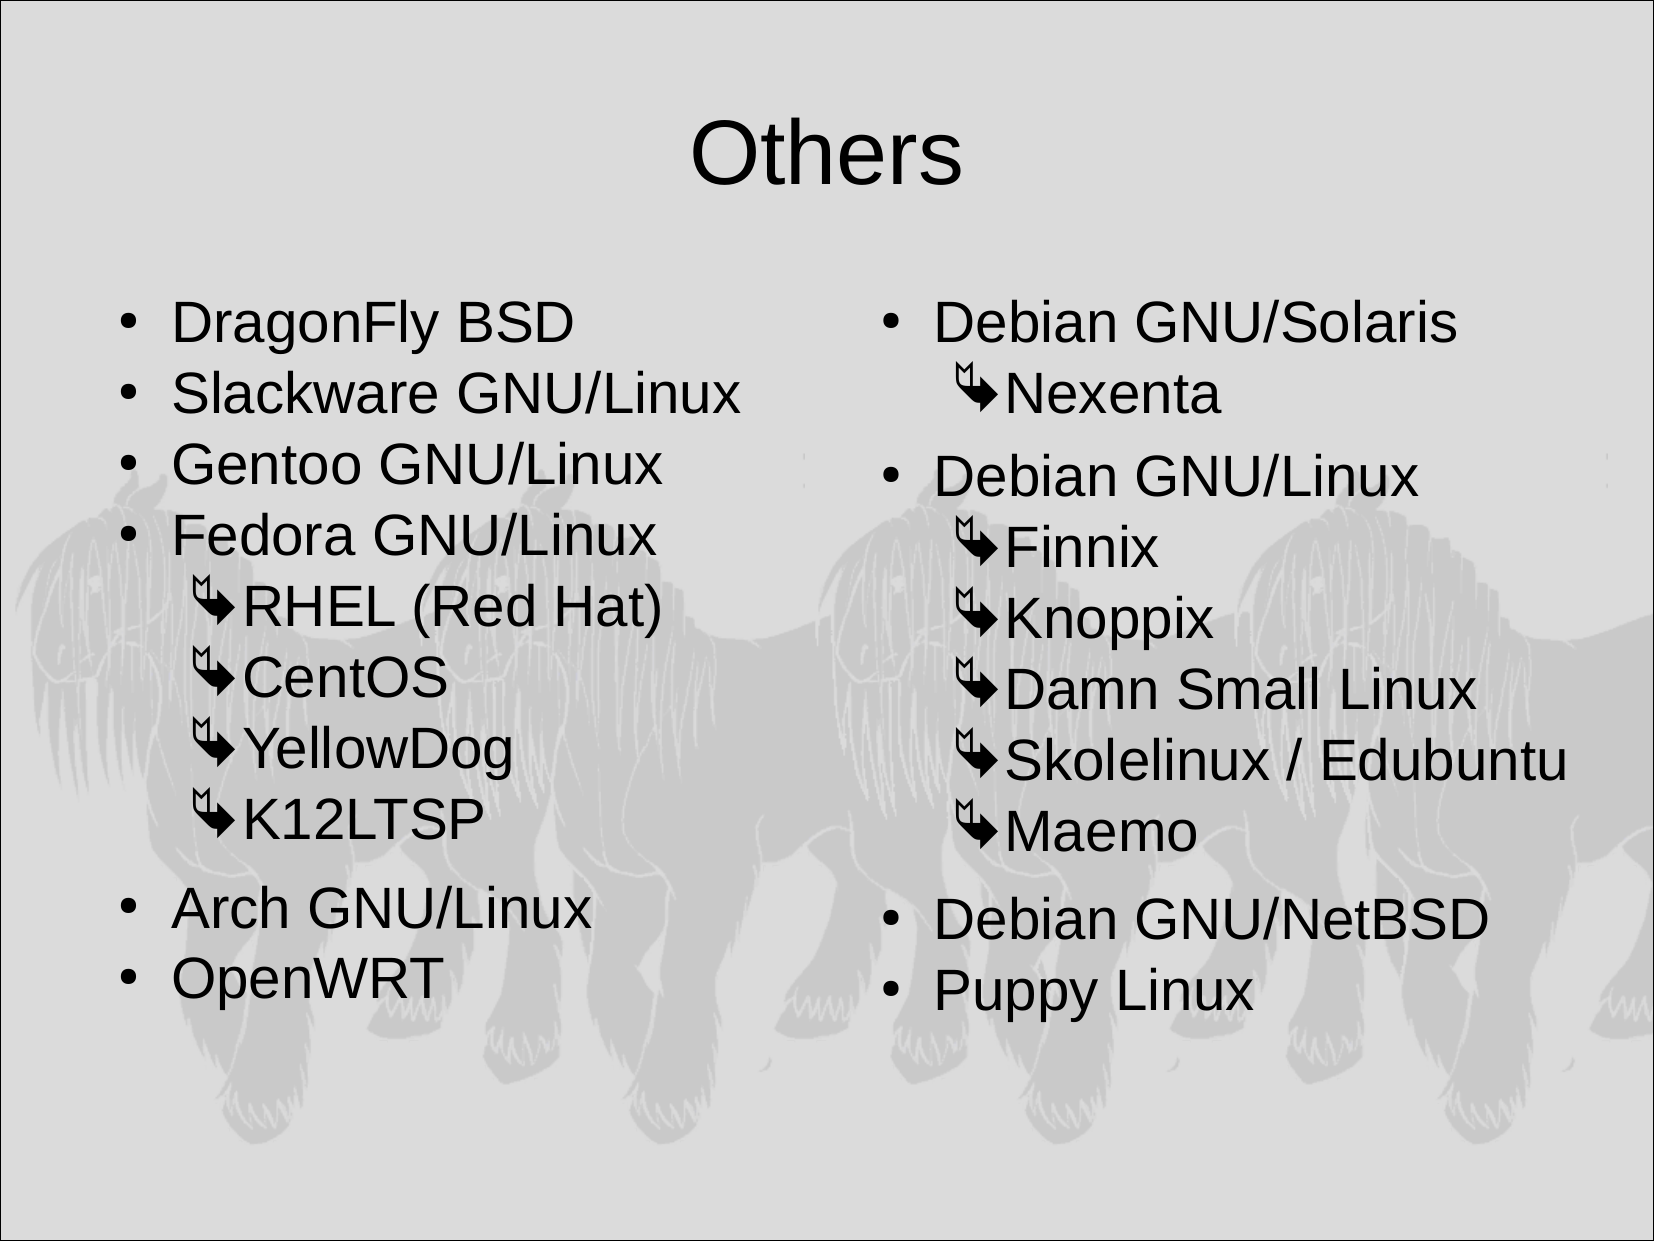

# Others
DragonFly BSD
Slackware GNU/Linux
Gentoo GNU/Linux
Fedora GNU/Linux
RHEL (Red Hat)
CentOS
YellowDog
K12LTSP
Arch GNU/Linux
OpenWRT
Debian GNU/Solaris
Nexenta
Debian GNU/Linux
Finnix
Knoppix
Damn Small Linux
Skolelinux / Edubuntu
Maemo
Debian GNU/NetBSD
Puppy Linux